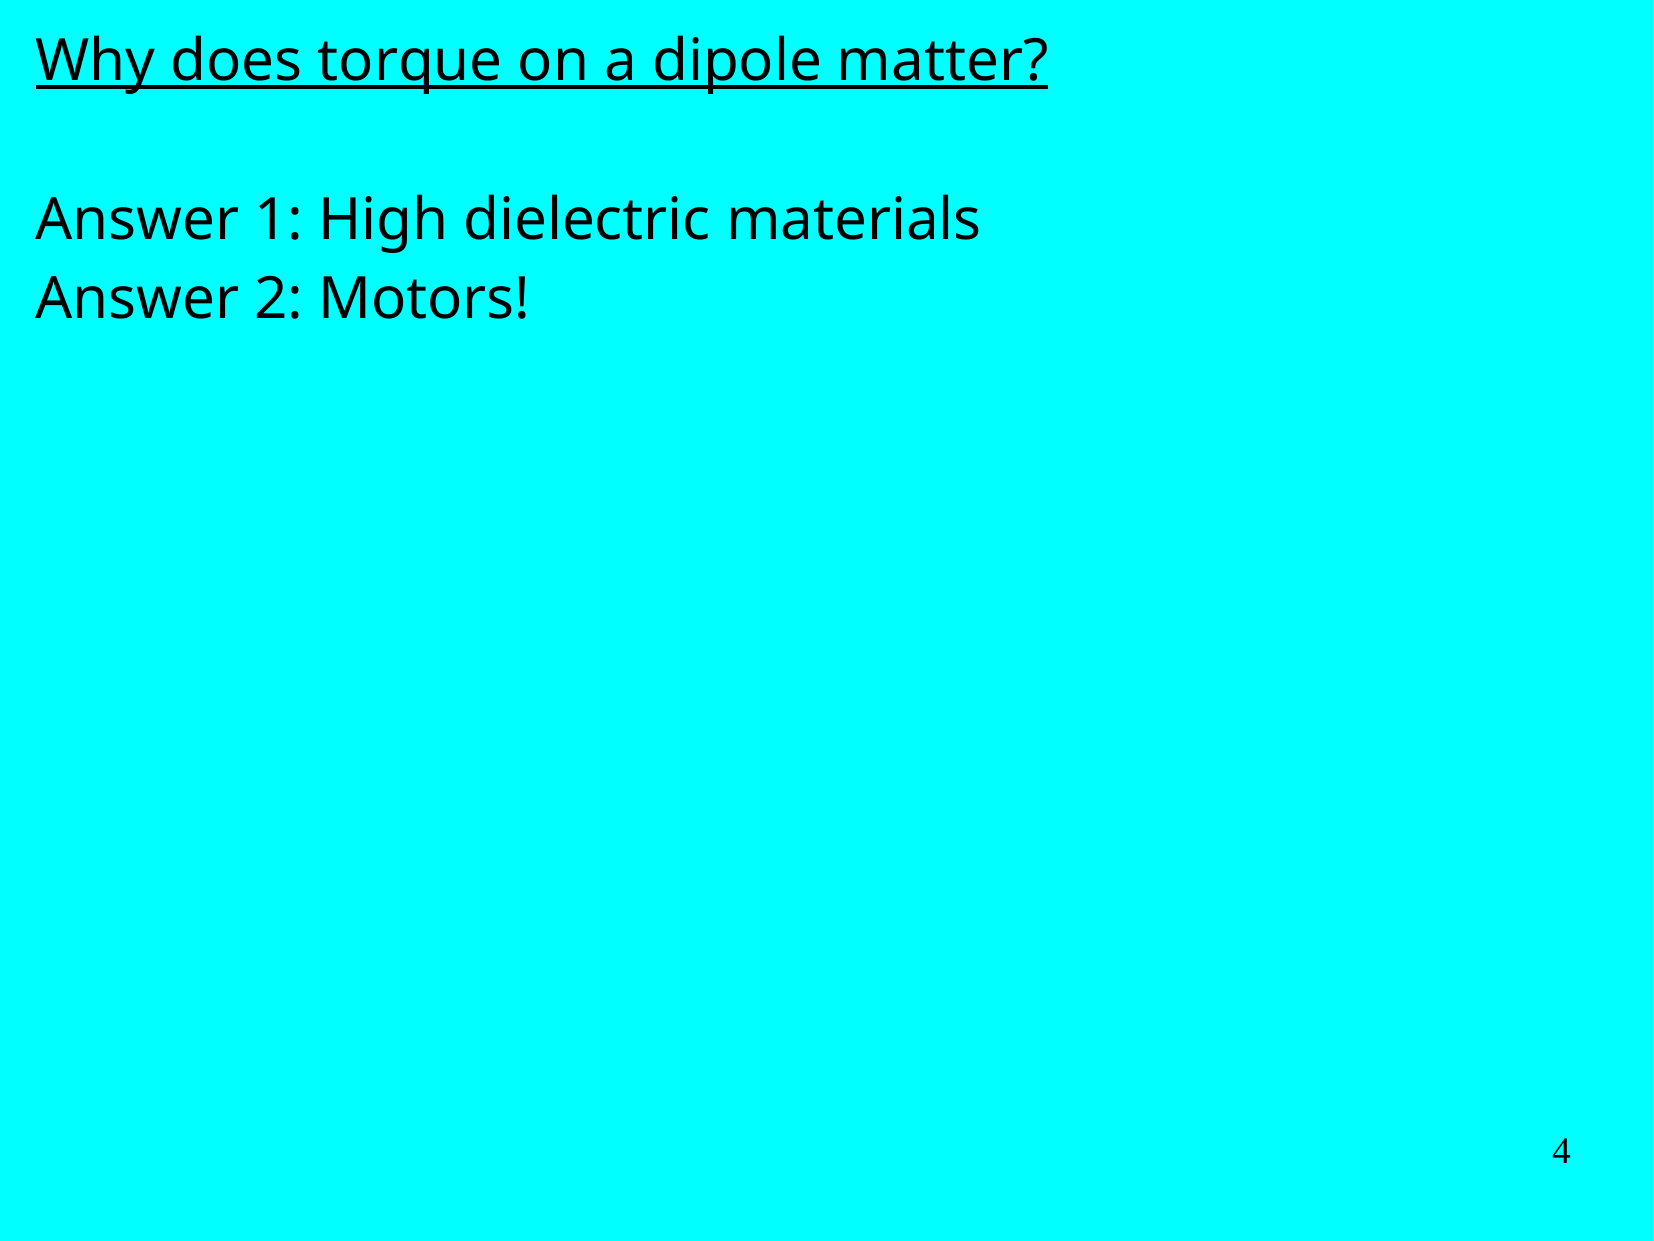

Why does torque on a dipole matter?
Answer 1: High dielectric materials
Answer 2: Motors!
4